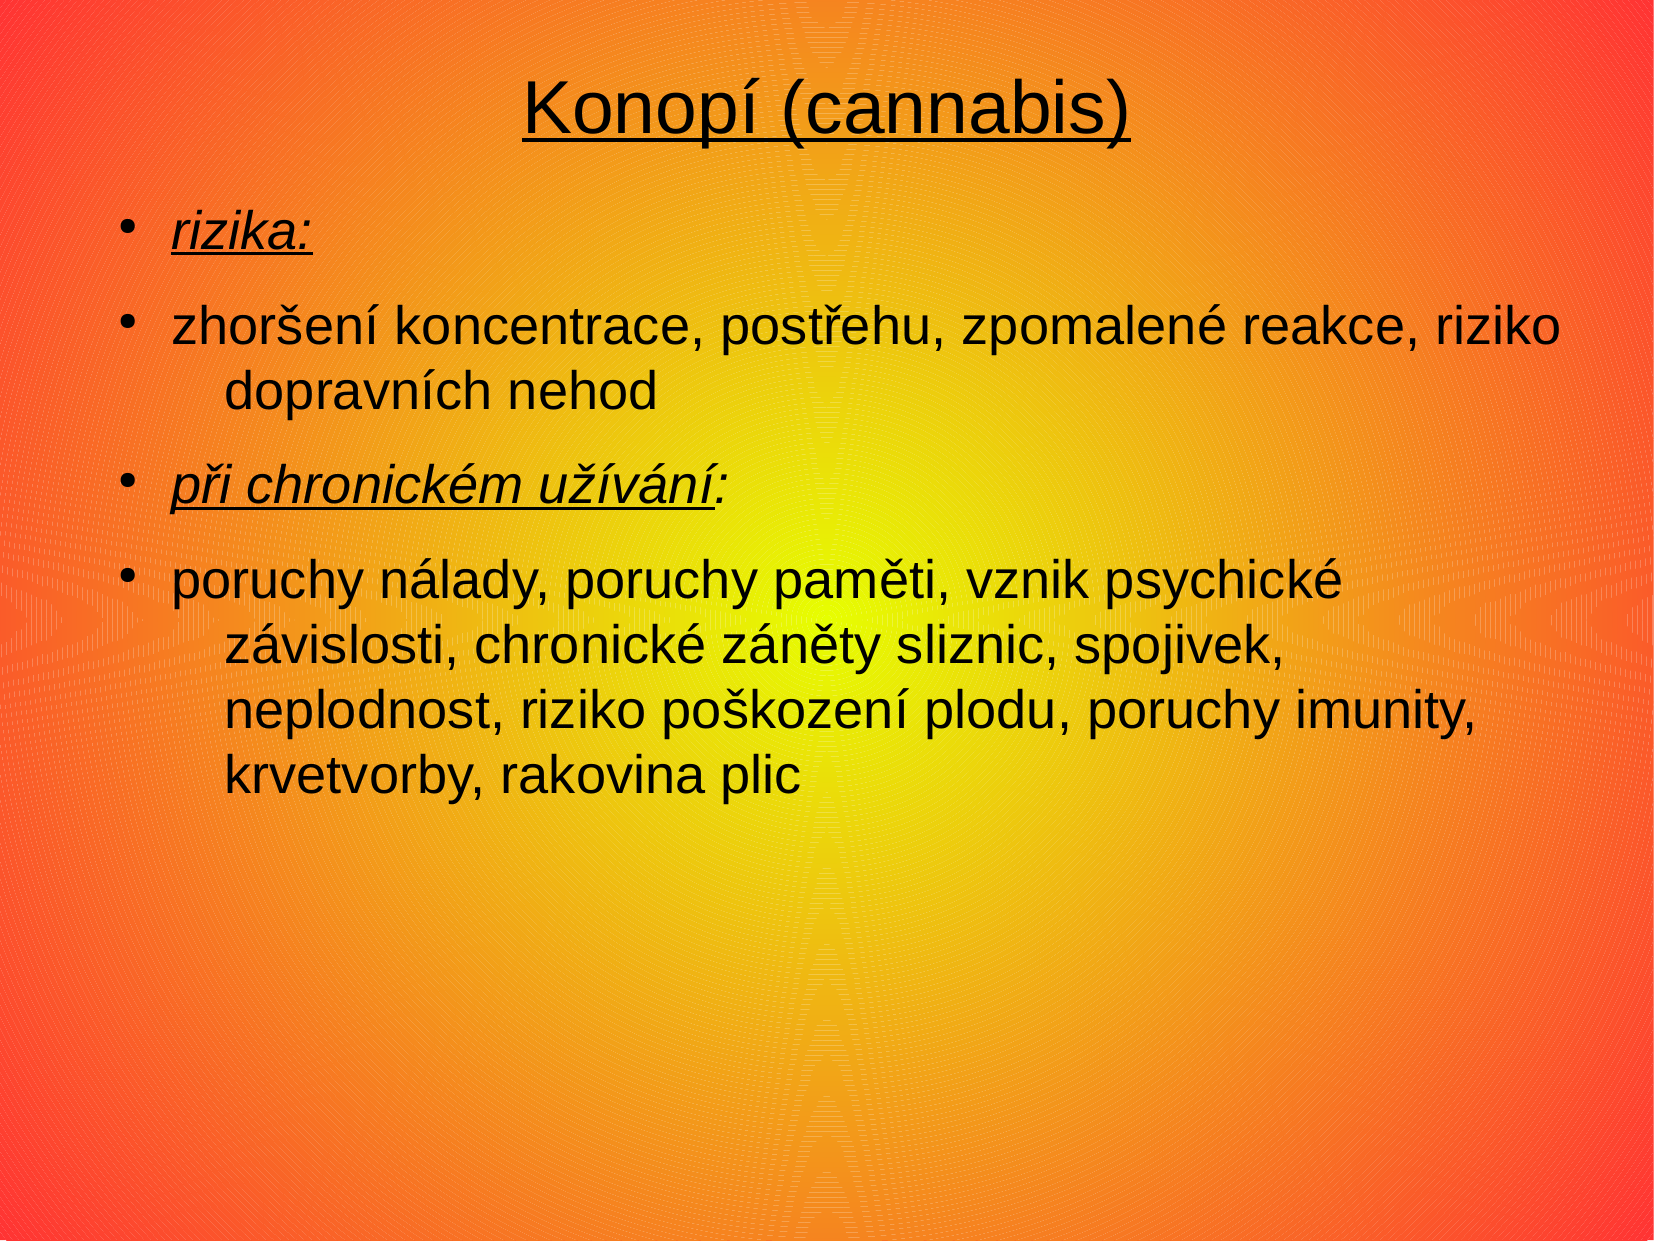

# Konopí (cannabis)
rizika:
zhoršení koncentrace, postřehu, zpomalené reakce, riziko dopravních nehod
při chronickém užívání:
poruchy nálady, poruchy paměti, vznik psychické závislosti, chronické záněty sliznic, spojivek, neplodnost, riziko poškození plodu, poruchy imunity, krvetvorby, rakovina plic